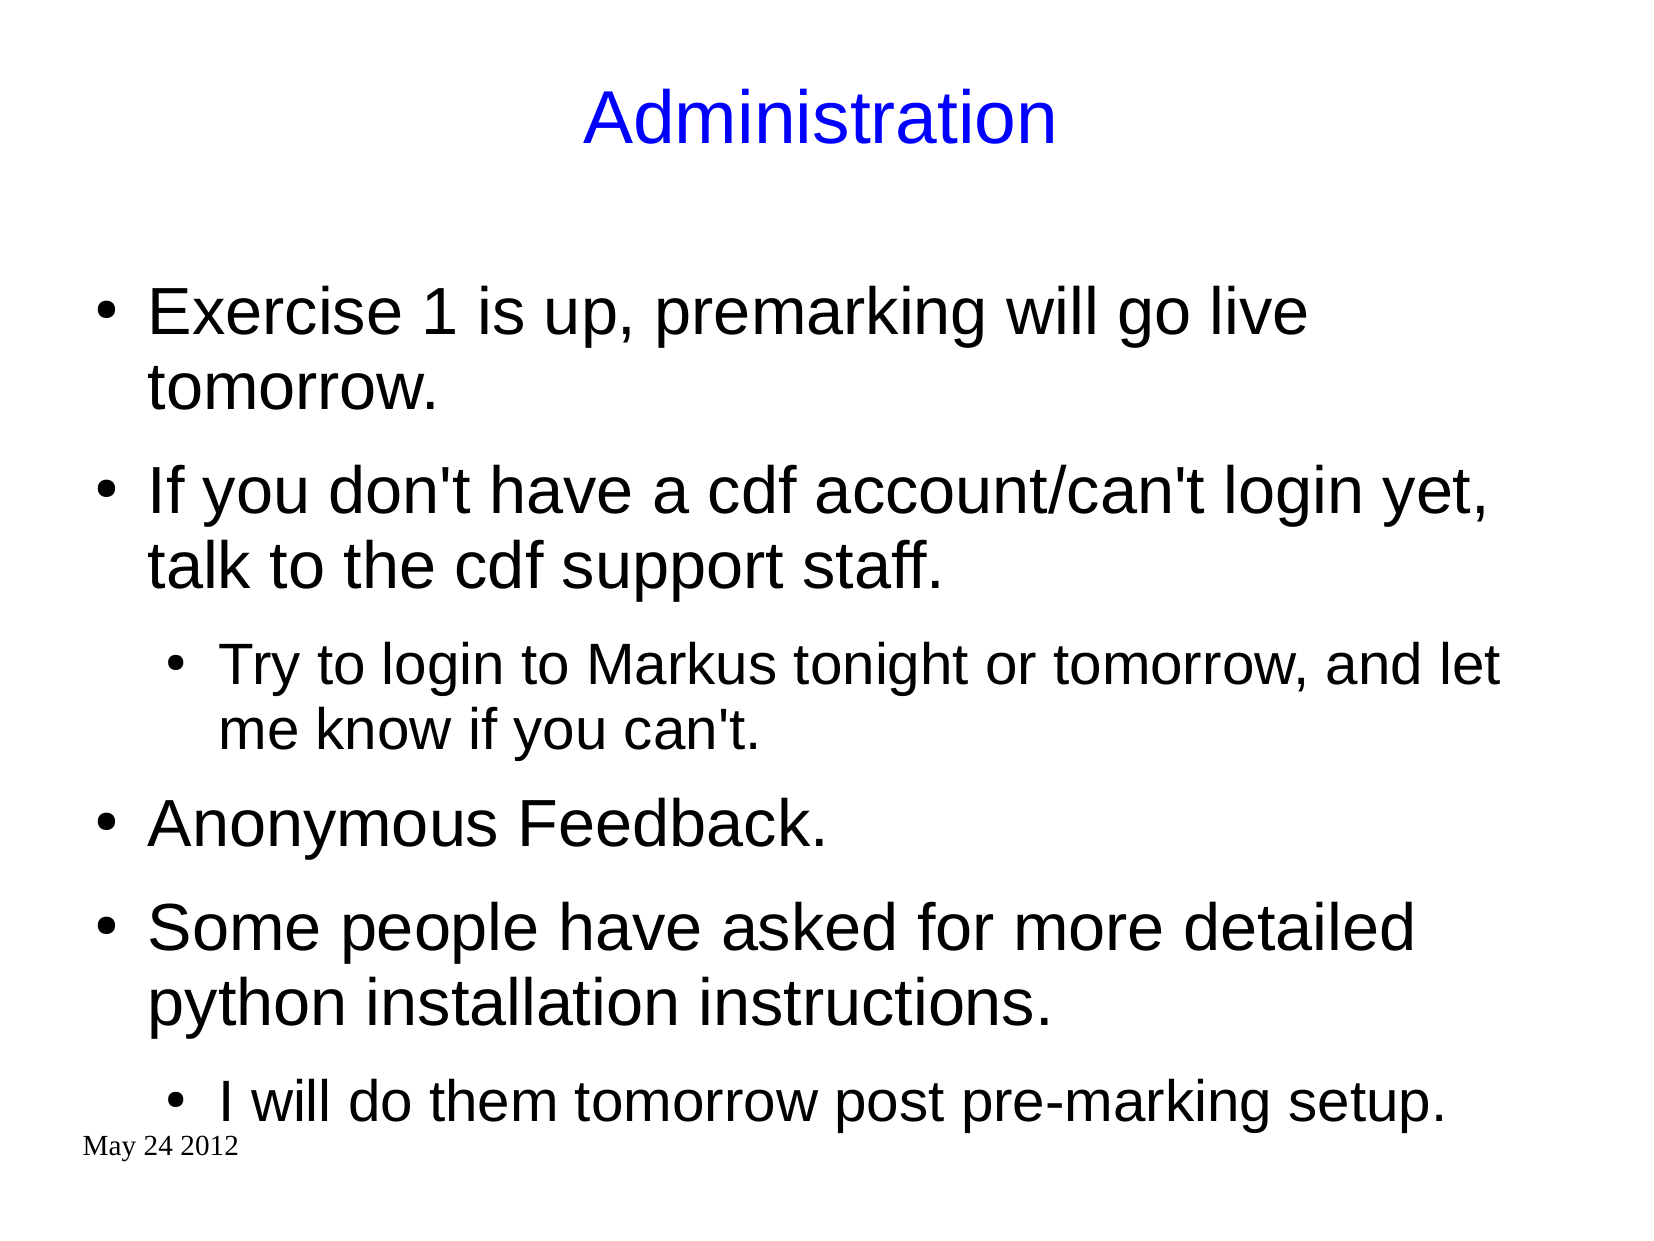

# Administration
Exercise 1 is up, premarking will go live tomorrow.
If you don't have a cdf account/can't login yet, talk to the cdf support staff.
Try to login to Markus tonight or tomorrow, and let me know if you can't.
Anonymous Feedback.
Some people have asked for more detailed python installation instructions.
I will do them tomorrow post pre-marking setup.
May 24 2012